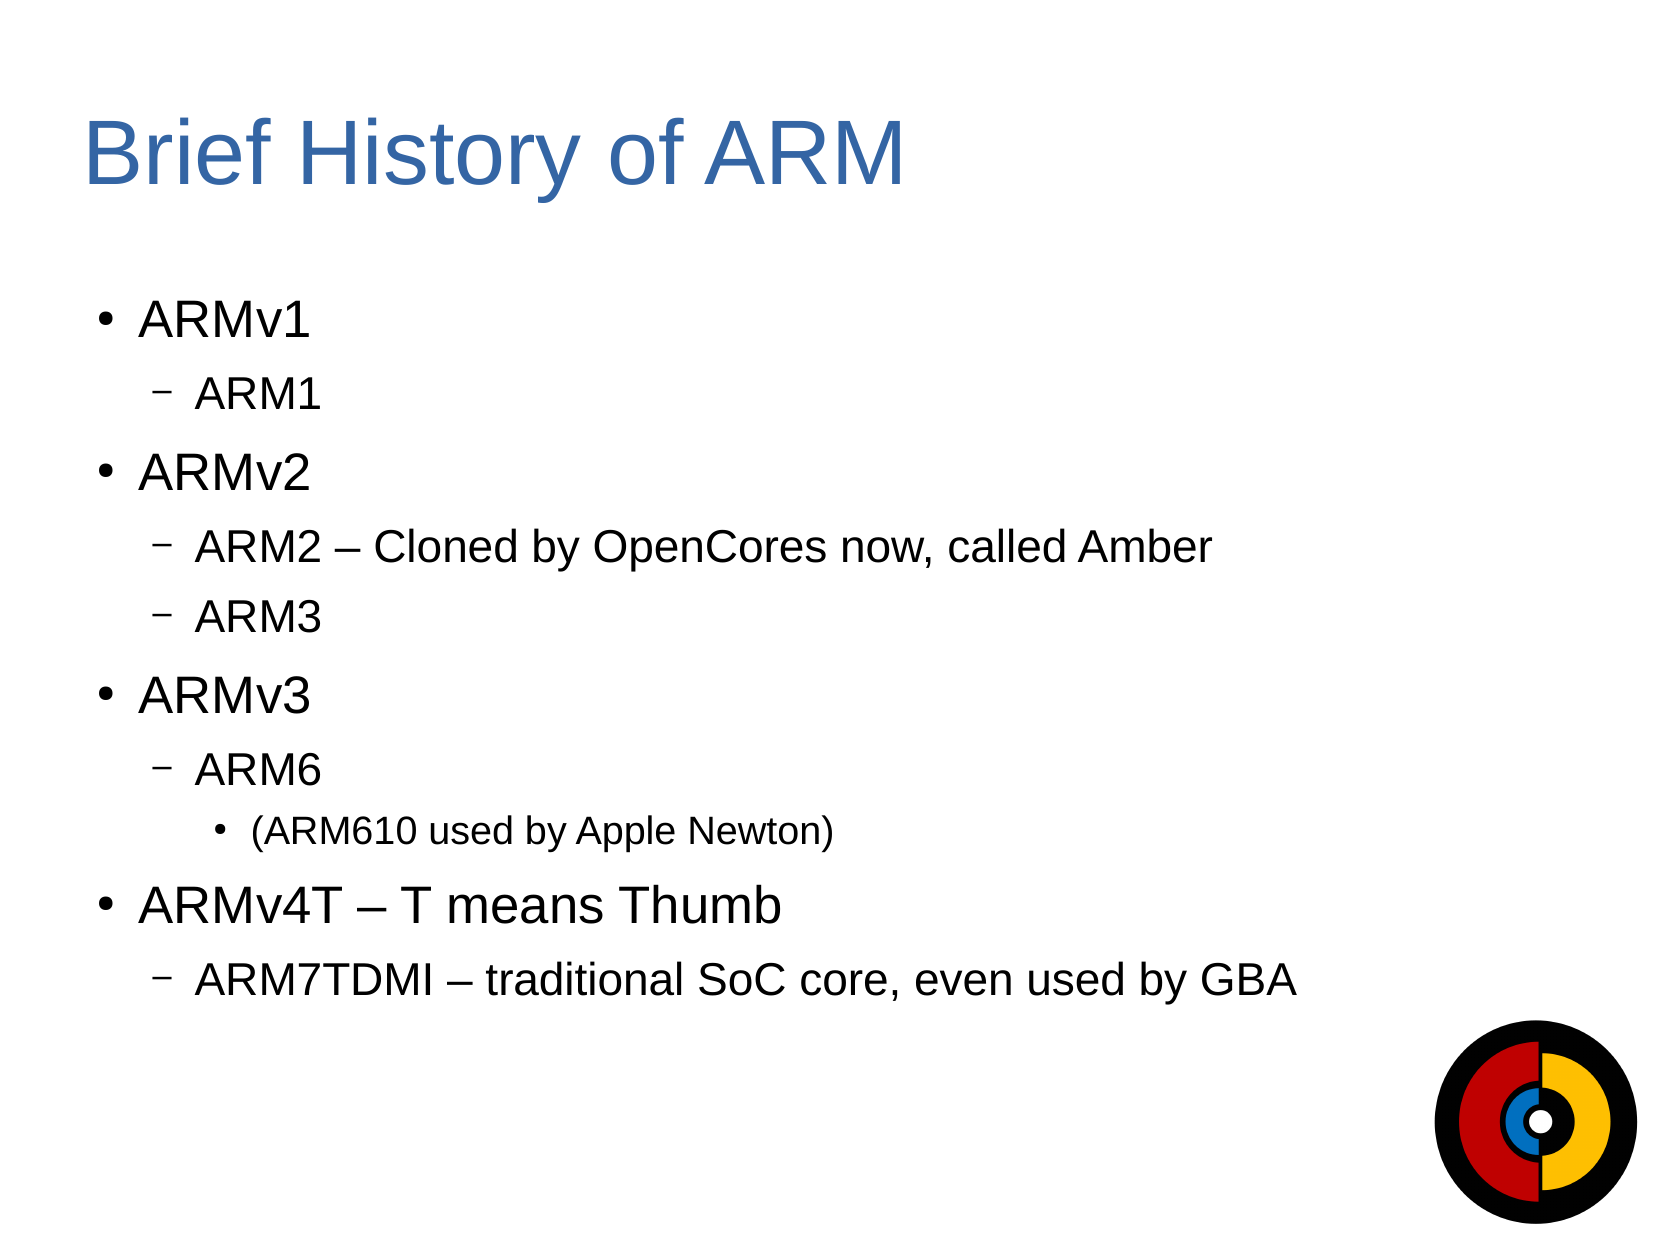

# Brief History of ARM
ARMv1
ARM1
ARMv2
ARM2 – Cloned by OpenCores now, called Amber
ARM3
ARMv3
ARM6
(ARM610 used by Apple Newton)
ARMv4T – T means Thumb
ARM7TDMI – traditional SoC core, even used by GBA